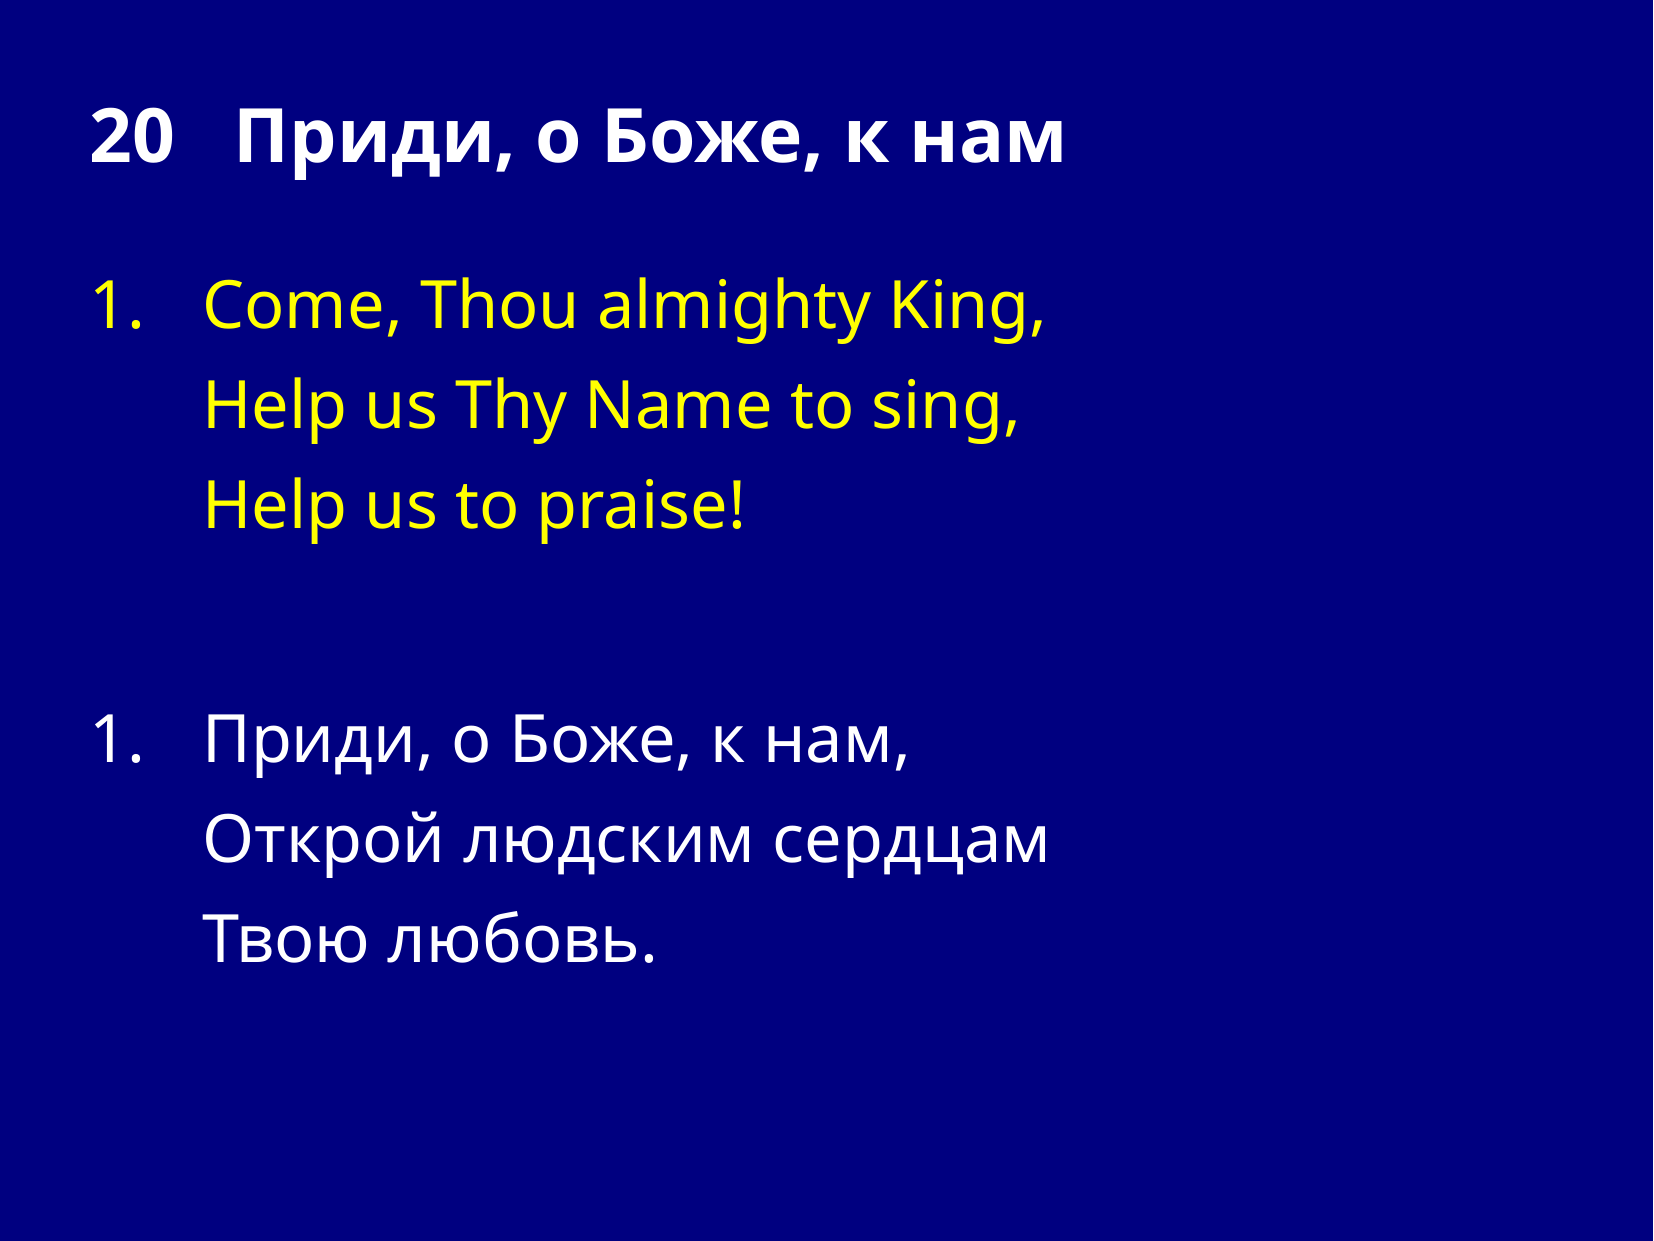

20 Приди, о Боже, к нам
1.	Come, Thou almighty King,
	Help us Thy Name to sing,
	Help us to praise!
1.	Приди, о Боже, к нам,
	Открой людским сердцам
	Твою любовь.